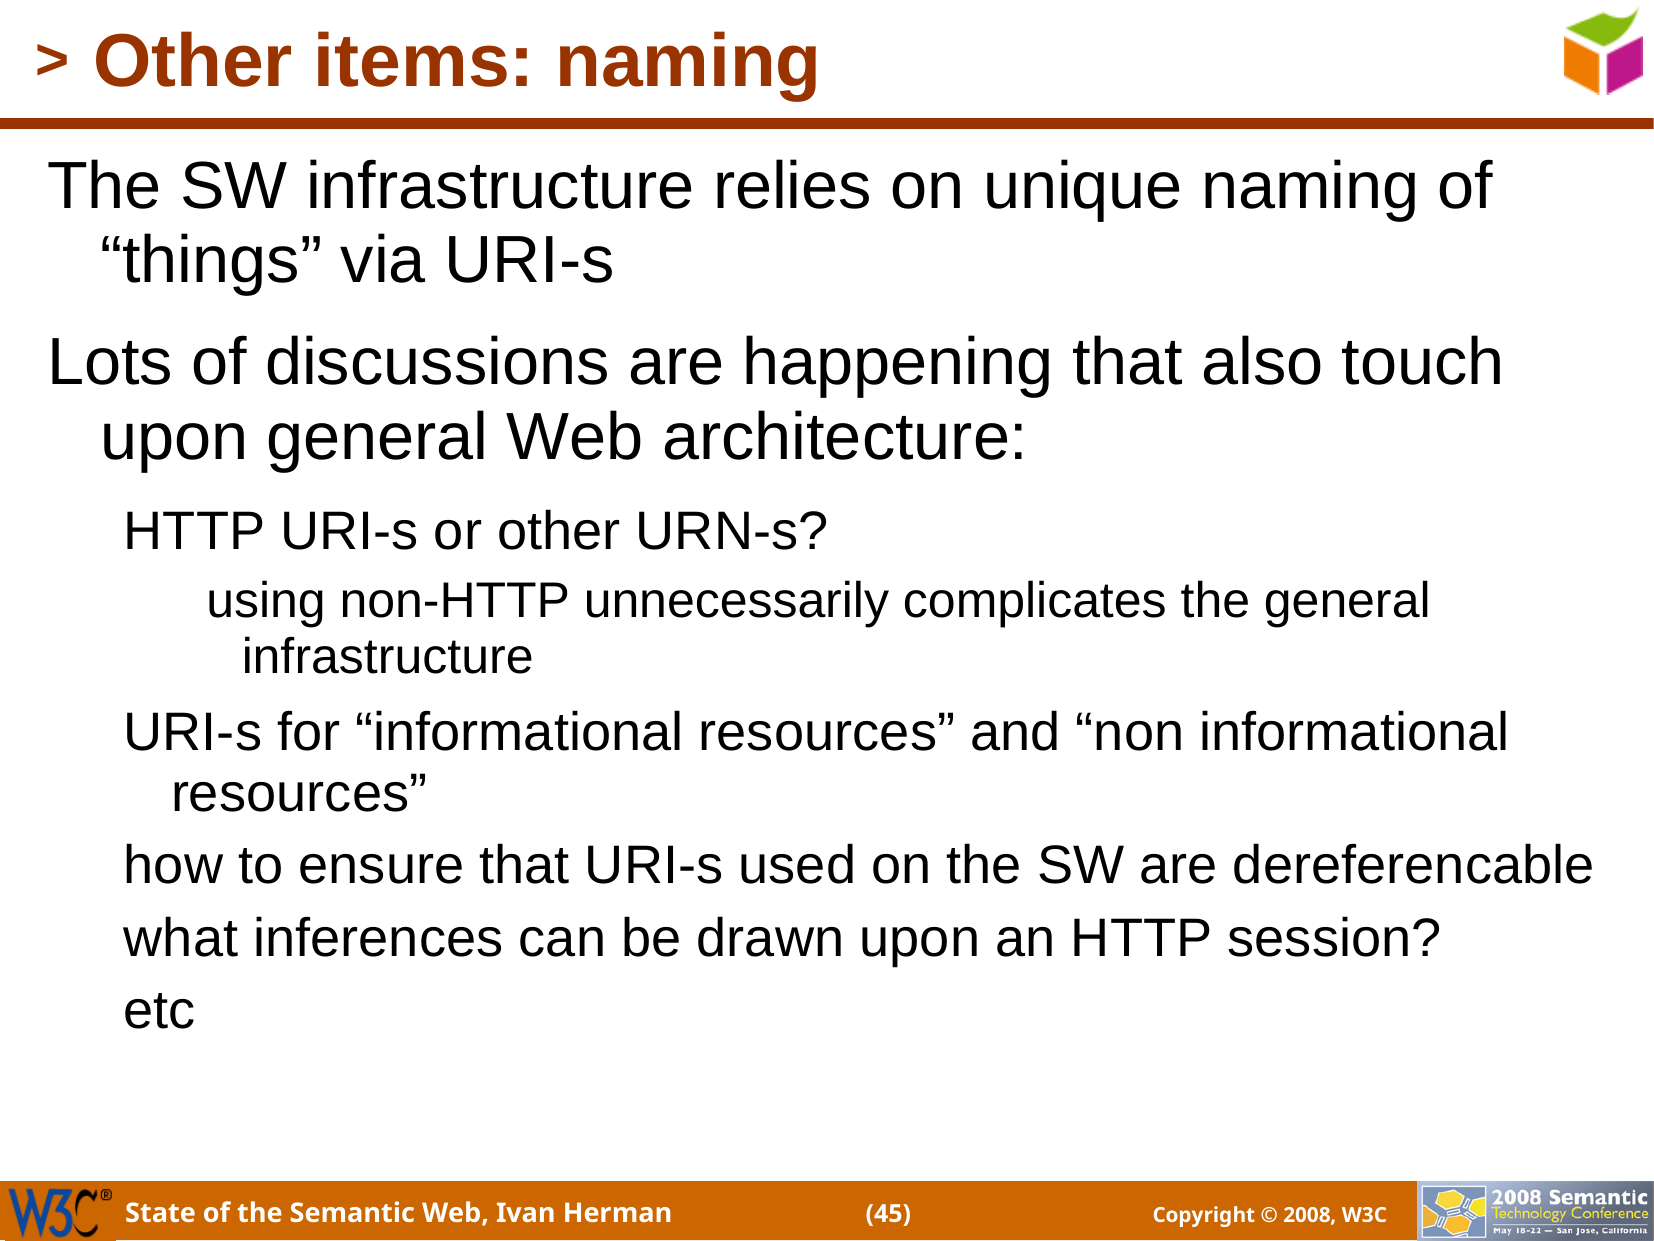

# Other items: naming
The SW infrastructure relies on unique naming of “things” via URI-s
Lots of discussions are happening that also touch upon general Web architecture:
HTTP URI-s or other URN-s?
using non-HTTP unnecessarily complicates the general infrastructure
URI-s for “informational resources” and “non informational resources”
how to ensure that URI-s used on the SW are dereferencable
what inferences can be drawn upon an HTTP session?
etc